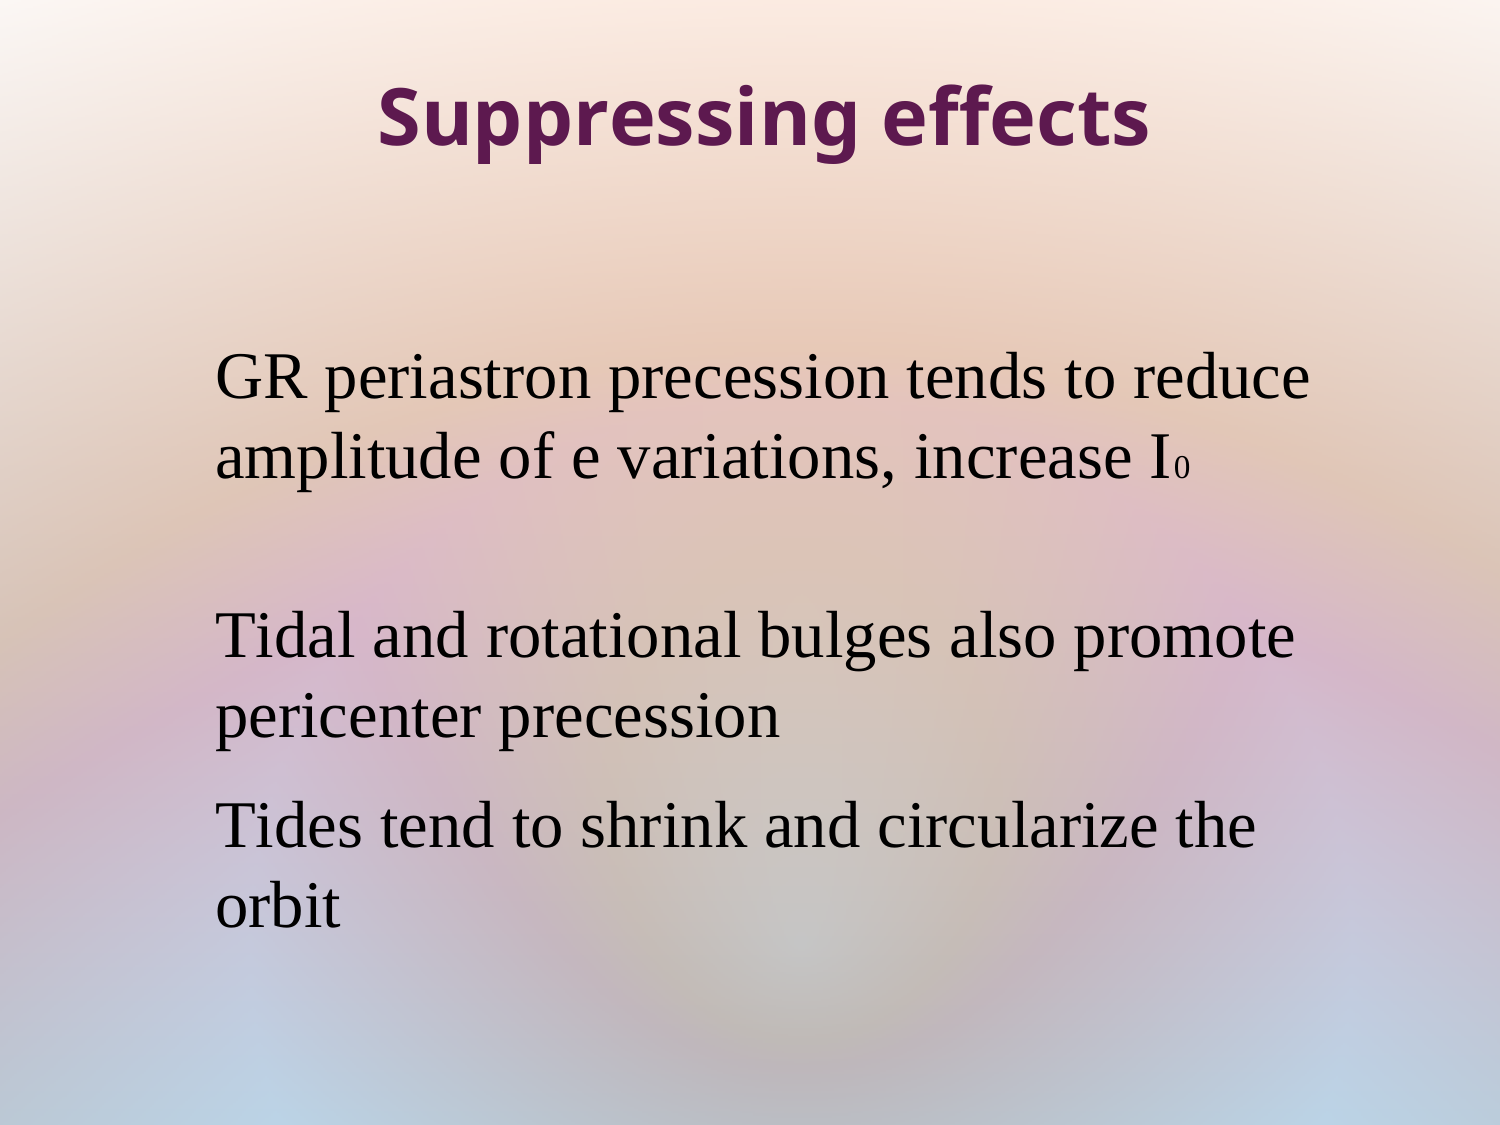

# Suppressing effects
GR periastron precession tends to reduce amplitude of e variations, increase I0
Tidal and rotational bulges also promote pericenter precession
Tides tend to shrink and circularize the orbit